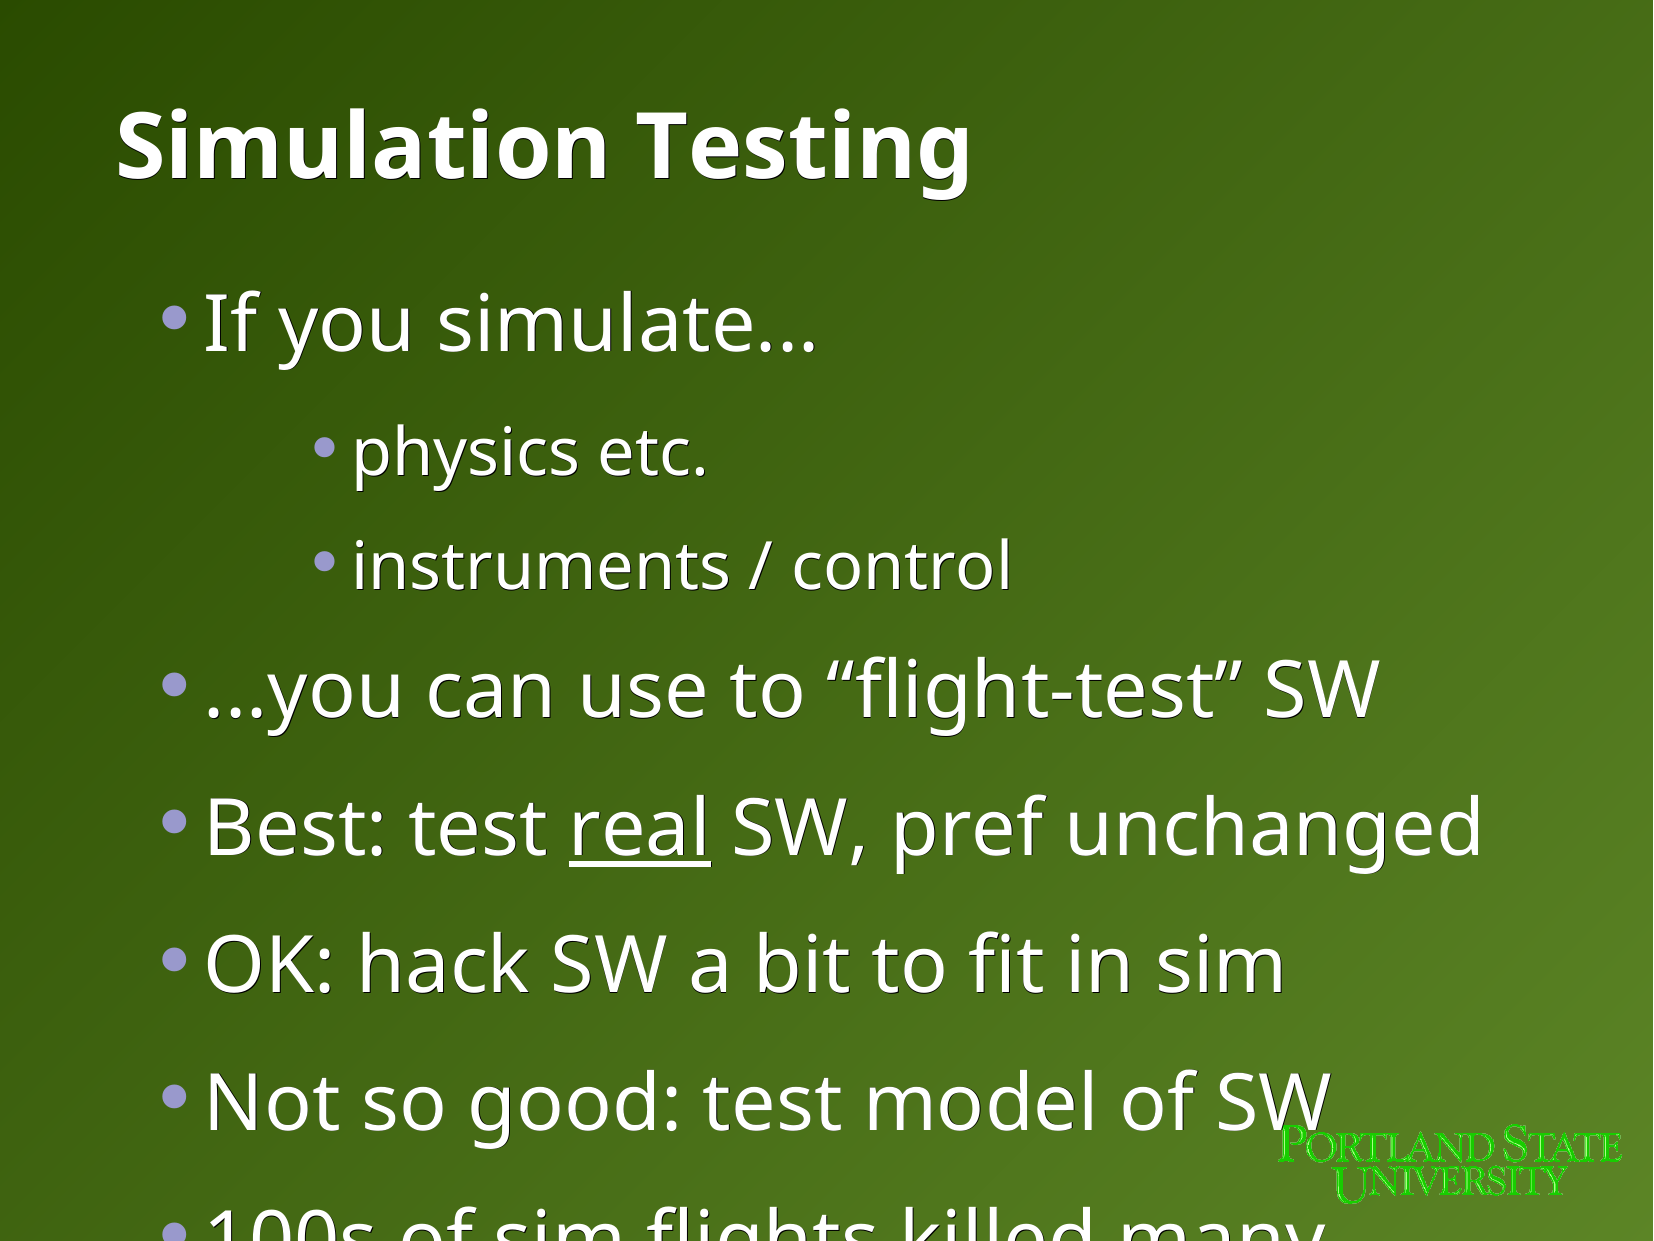

# Simulation Testing
If you simulate...
physics etc.
instruments / control
...you can use to “flight-test” SW
Best: test real SW, pref unchanged
OK: hack SW a bit to fit in sim
Not so good: test model of SW
100s of sim flights killed many bugs